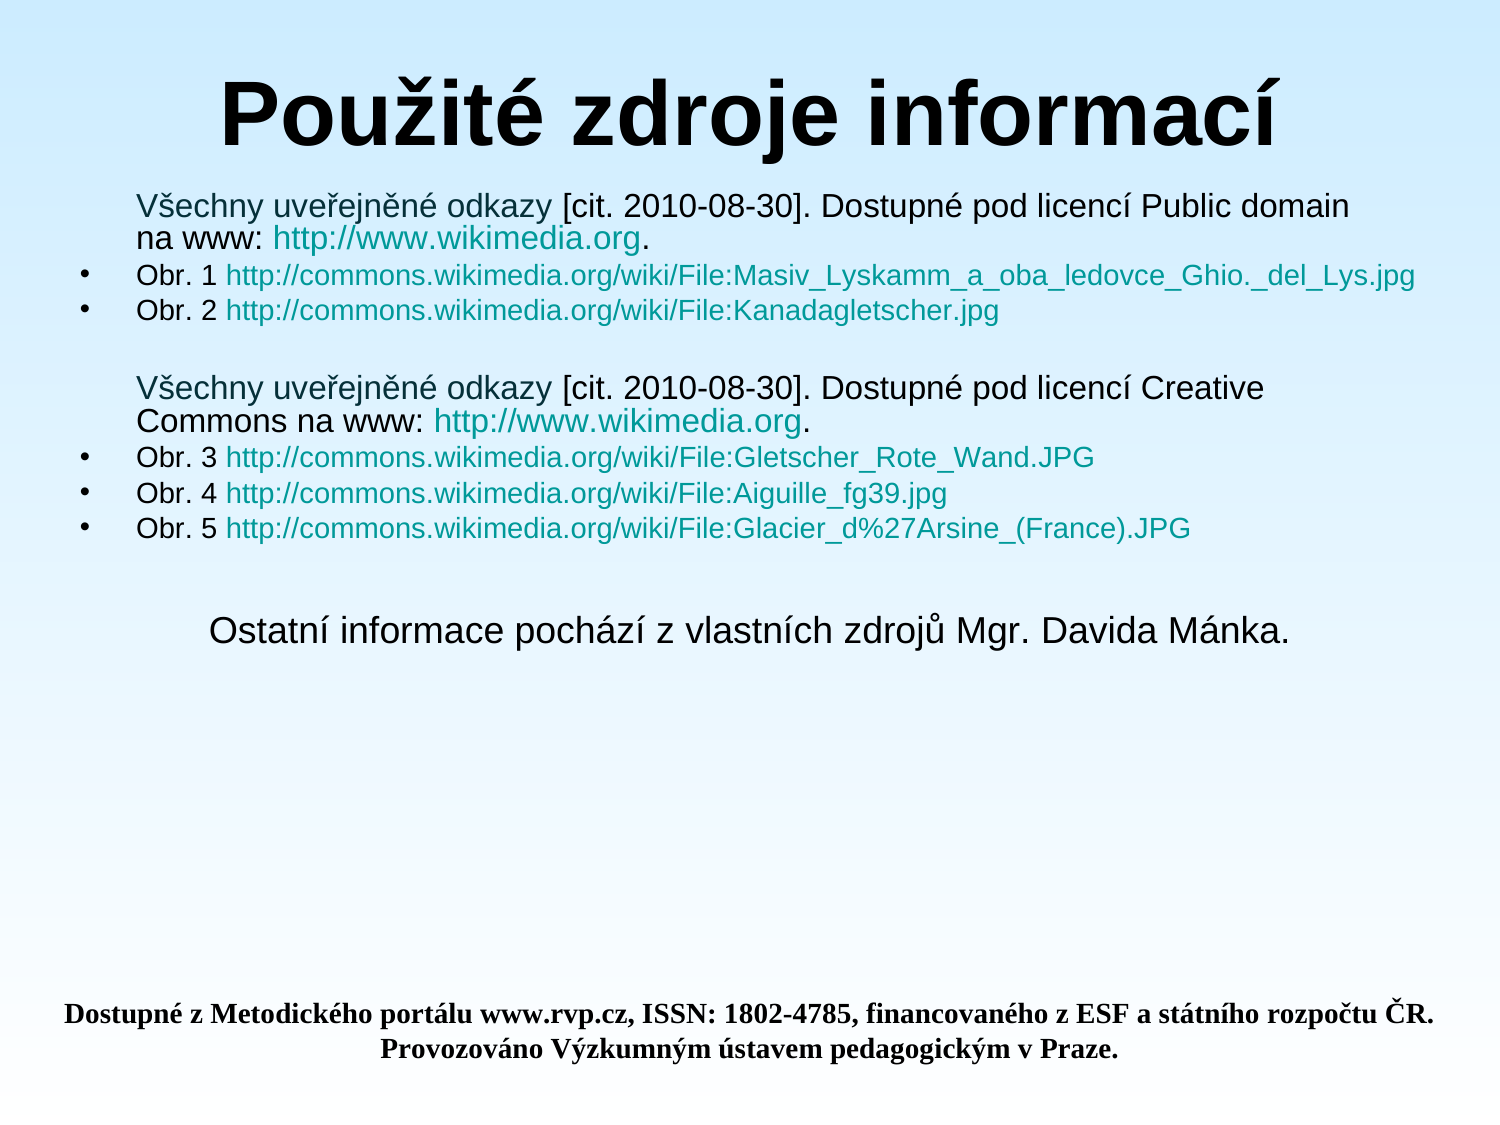

# Použité zdroje informací
	Všechny uveřejněné odkazy [cit. 2010-08-30]. Dostupné pod licencí Public domain
na www: http://www.wikimedia.org.
Obr. 1 http://commons.wikimedia.org/wiki/File:Masiv_Lyskamm_a_oba_ledovce_Ghio._del_Lys.jpg
Obr. 2 http://commons.wikimedia.org/wiki/File:Kanadagletscher.jpg
	Všechny uveřejněné odkazy [cit. 2010-08-30]. Dostupné pod licencí Creative Commons na www: http://www.wikimedia.org.
Obr. 3 http://commons.wikimedia.org/wiki/File:Gletscher_Rote_Wand.JPG
Obr. 4 http://commons.wikimedia.org/wiki/File:Aiguille_fg39.jpg
Obr. 5 http://commons.wikimedia.org/wiki/File:Glacier_d%27Arsine_(France).JPG
Ostatní informace pochází z vlastních zdrojů Mgr. Davida Mánka.
Dostupné z Metodického portálu www.rvp.cz, ISSN: 1802-4785, financovaného z ESF a státního rozpočtu ČR. Provozováno Výzkumným ústavem pedagogickým v Praze.